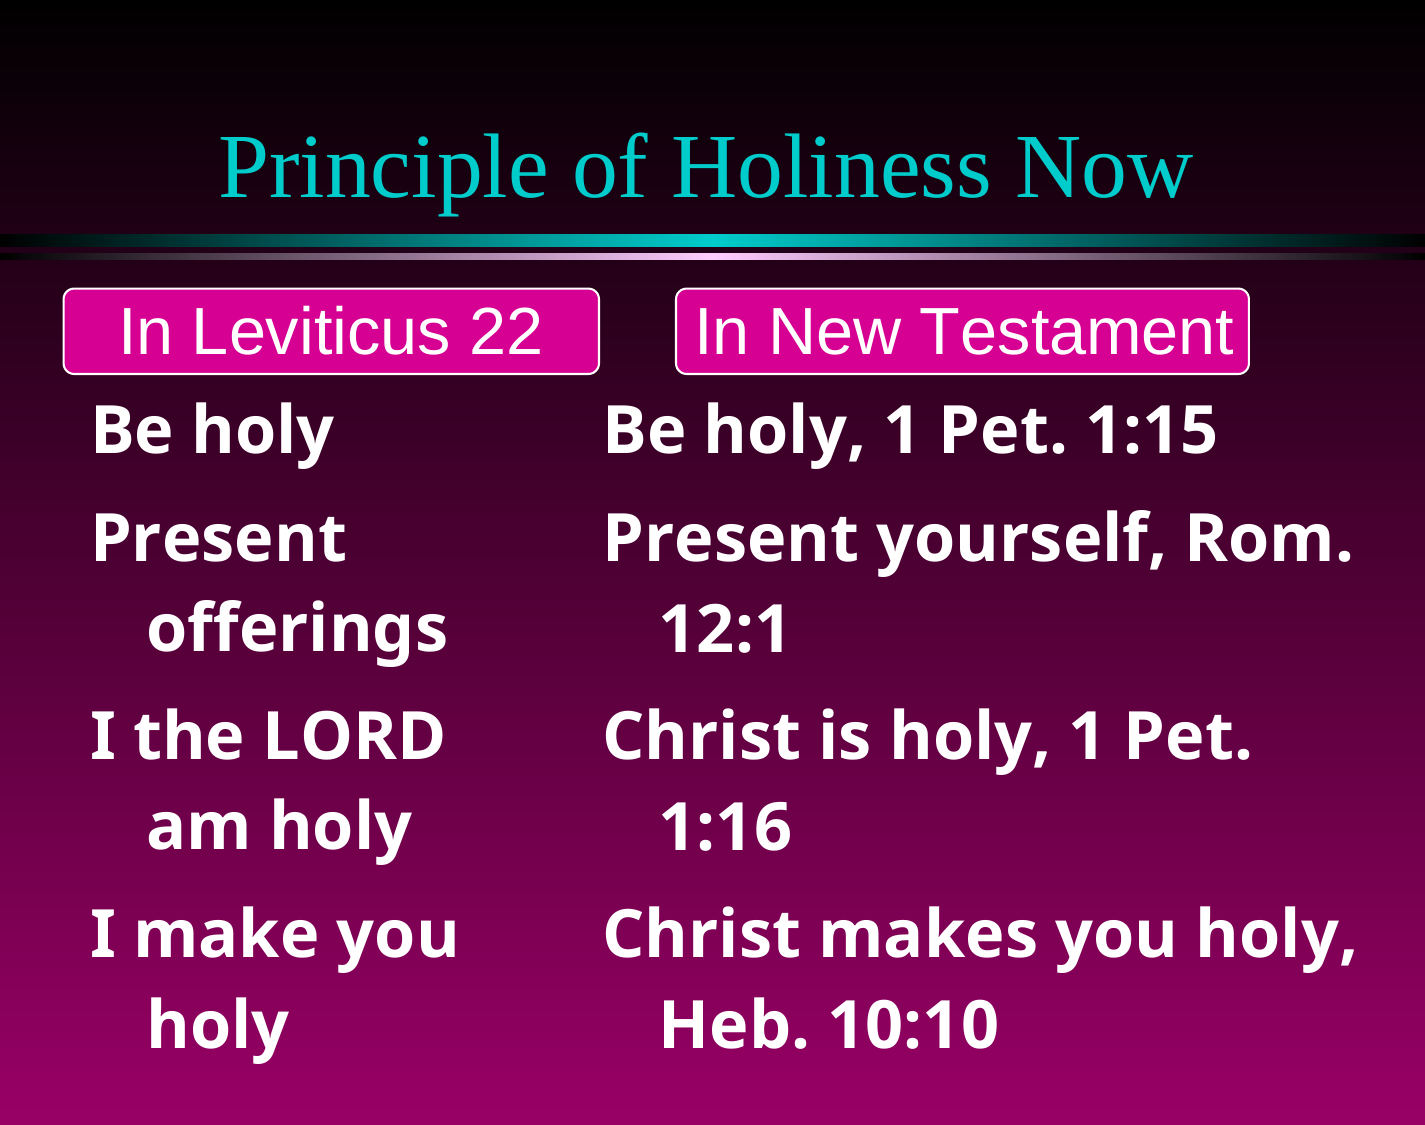

# Principle of Holiness Now
In Leviticus 22
In New Testament
Be holy
Present offerings
I the LORD am holy
I make you holy
Be holy, 1 Pet. 1:15
Present yourself, Rom. 12:1
Christ is holy, 1 Pet. 1:16
Christ makes you holy, Heb. 10:10